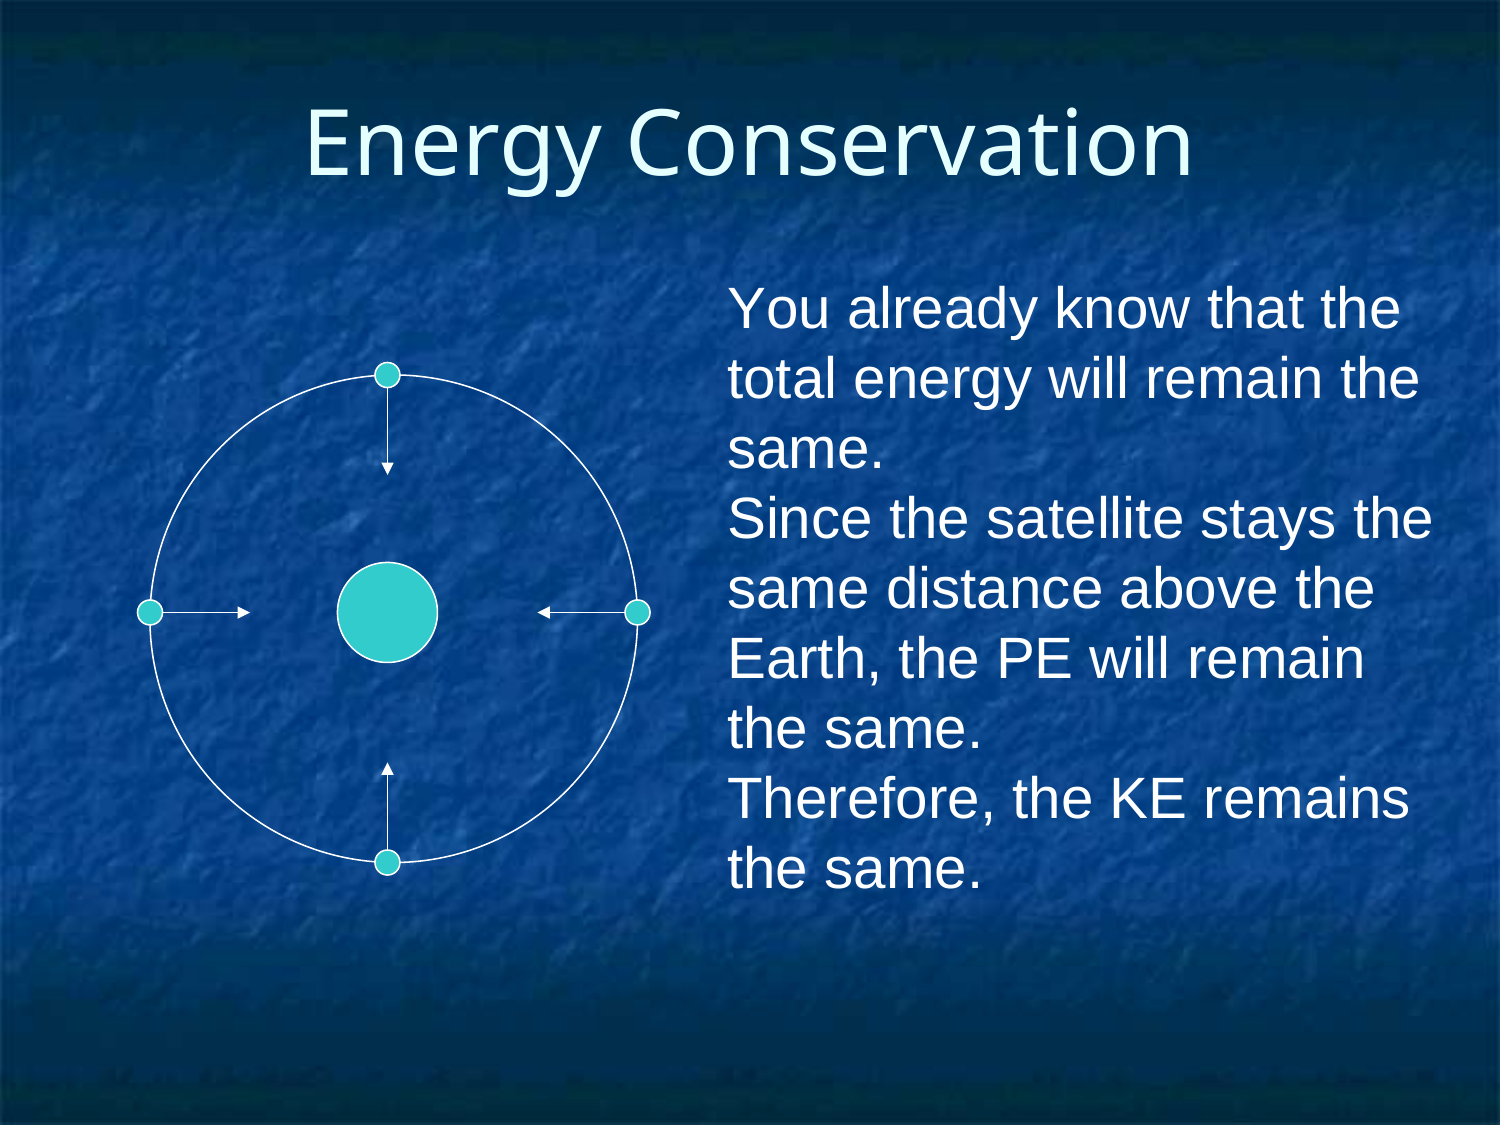

# Energy Conservation
You already know that the total energy will remain the same.
Since the satellite stays the same distance above the Earth, the PE will remain the same.
Therefore, the KE remains the same.